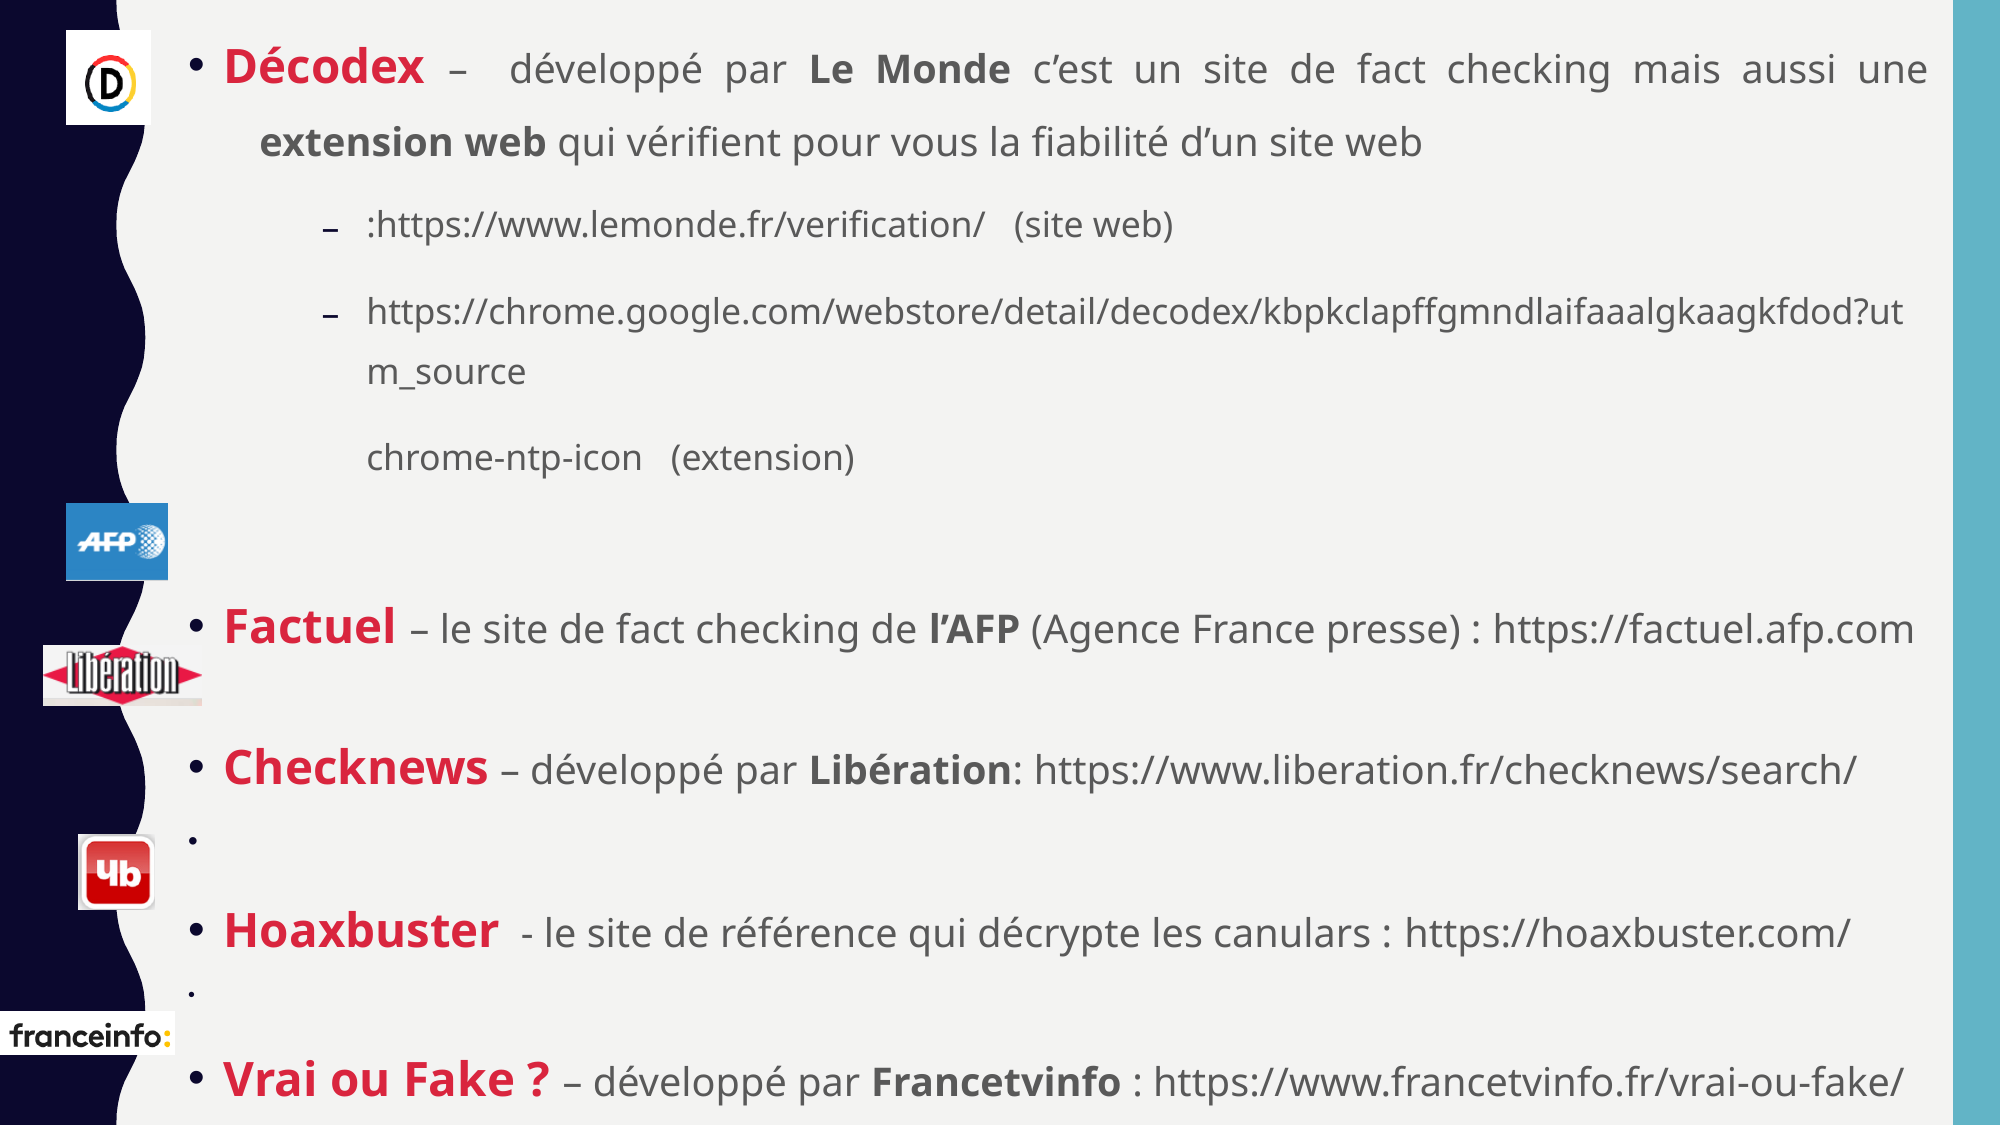

# Décodex – développé par Le Monde c’est un site de fact checking mais aussi une extension web qui vérifient pour vous la fiabilité d’un site web
:https://www.lemonde.fr/verification/ (site web)
https://chrome.google.com/webstore/detail/decodex/kbpkclapffgmndlaifaaalgkaagkfdod?utm_source
chrome-ntp-icon (extension)
Factuel – le site de fact checking de l’AFP (Agence France presse) : https://factuel.afp.com
Checknews – développé par Libération: https://www.liberation.fr/checknews/search/
Hoaxbuster - le site de référence qui décrypte les canulars : https://hoaxbuster.com/
Vrai ou Fake ? – développé par Francetvinfo : https://www.francetvinfo.fr/vrai-ou-fake/